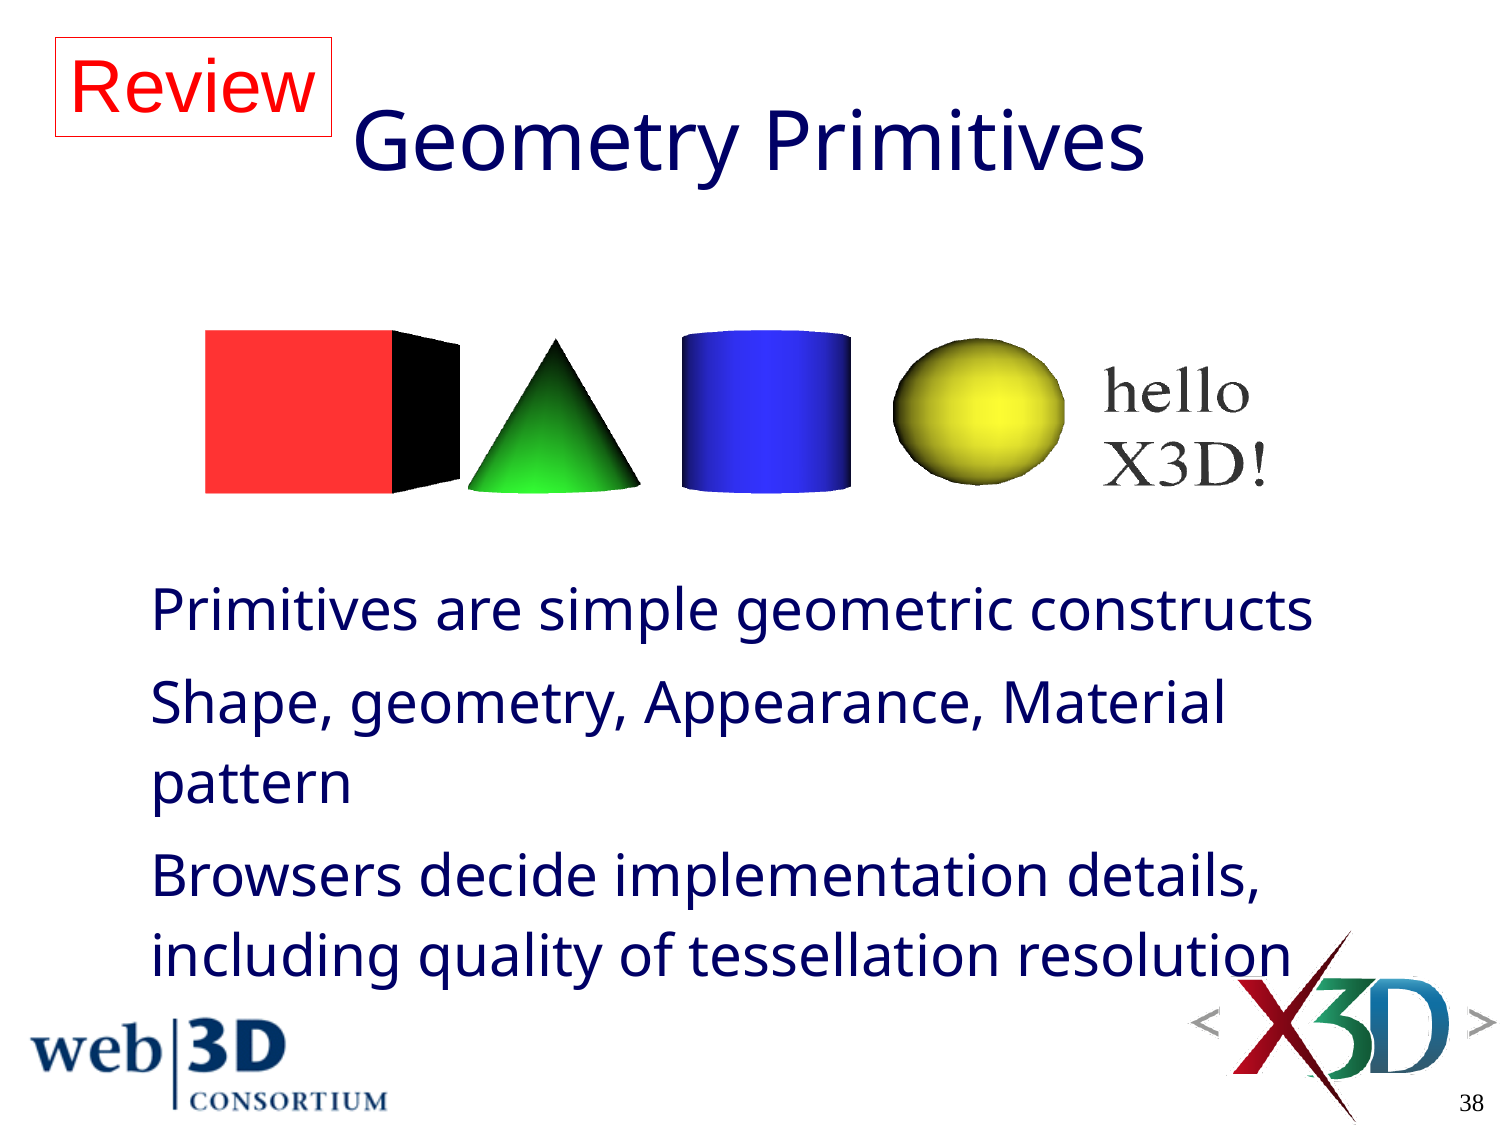

Review
# Geometry Primitives
Primitives are simple geometric constructs
Shape, geometry, Appearance, Material pattern
Browsers decide implementation details, including quality of tessellation resolution